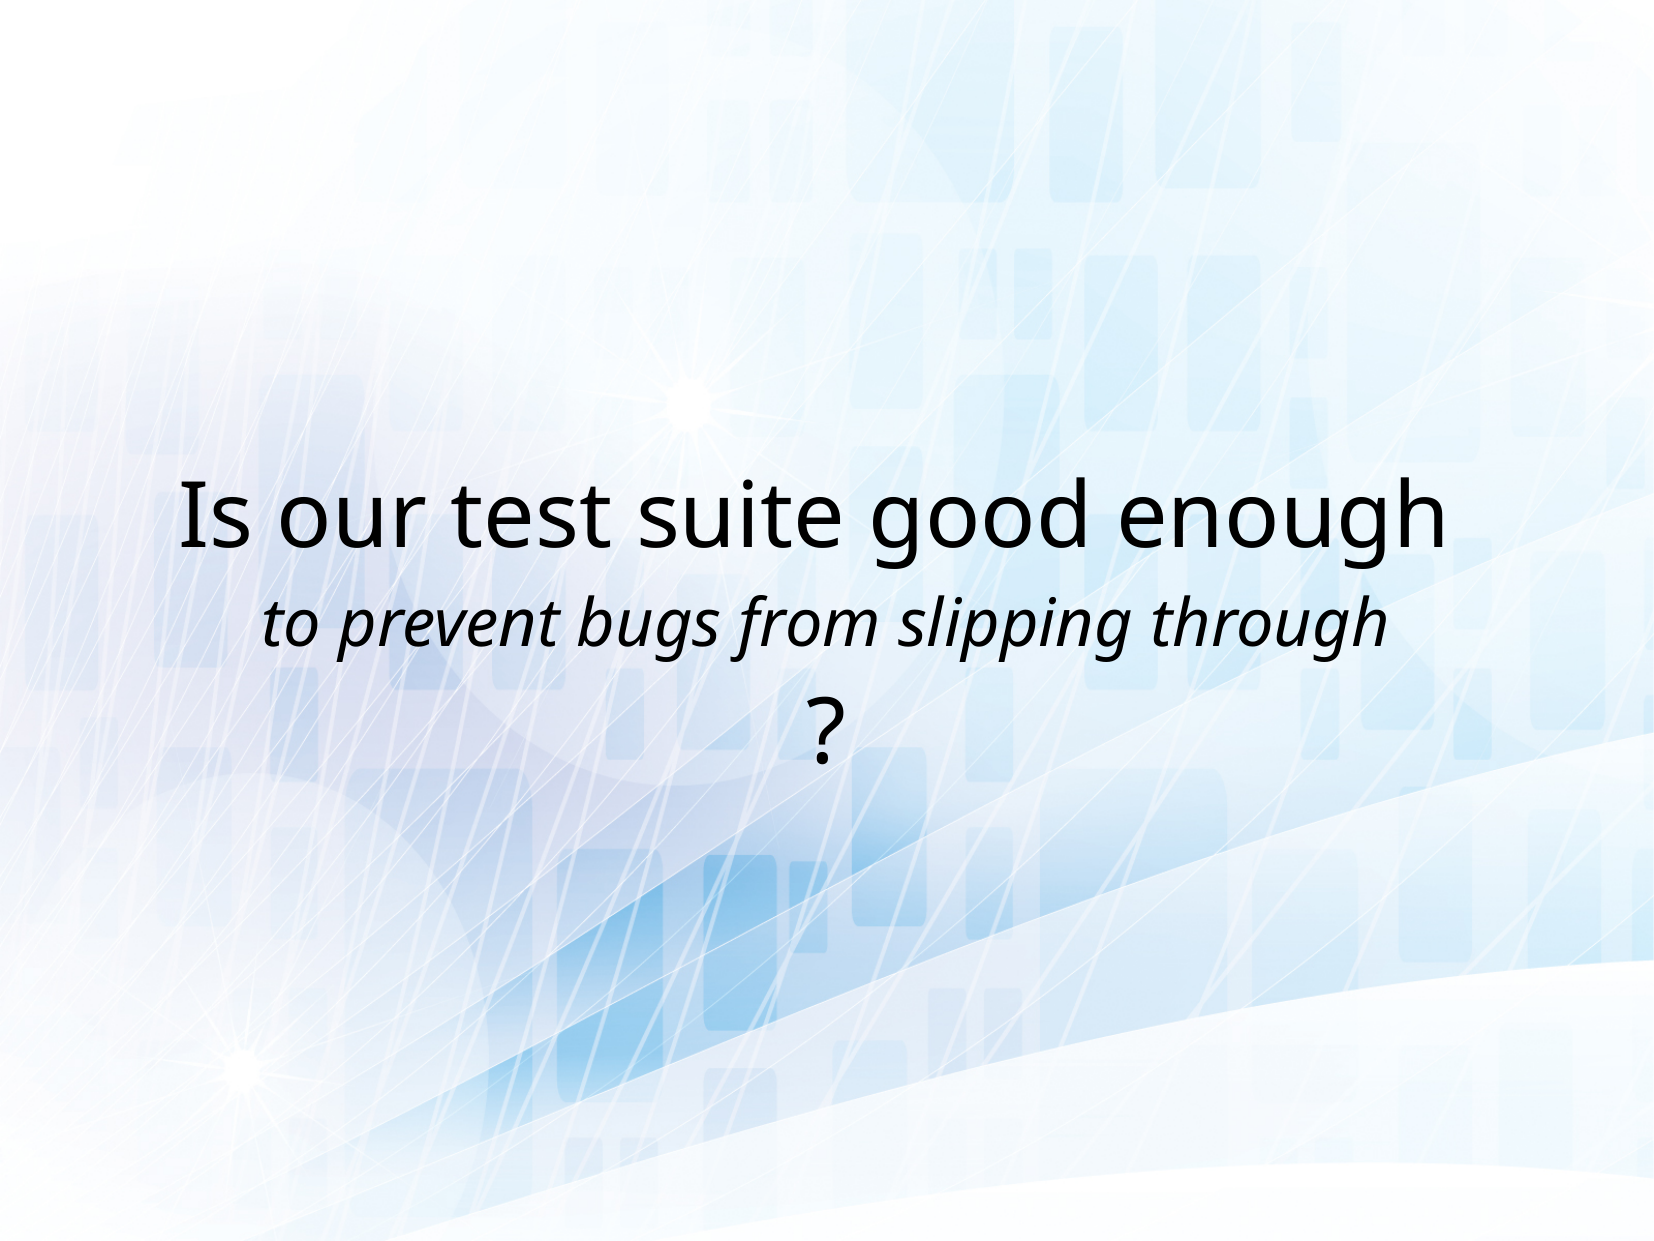

# Is our test suite good enough to prevent bugs from slipping through ?